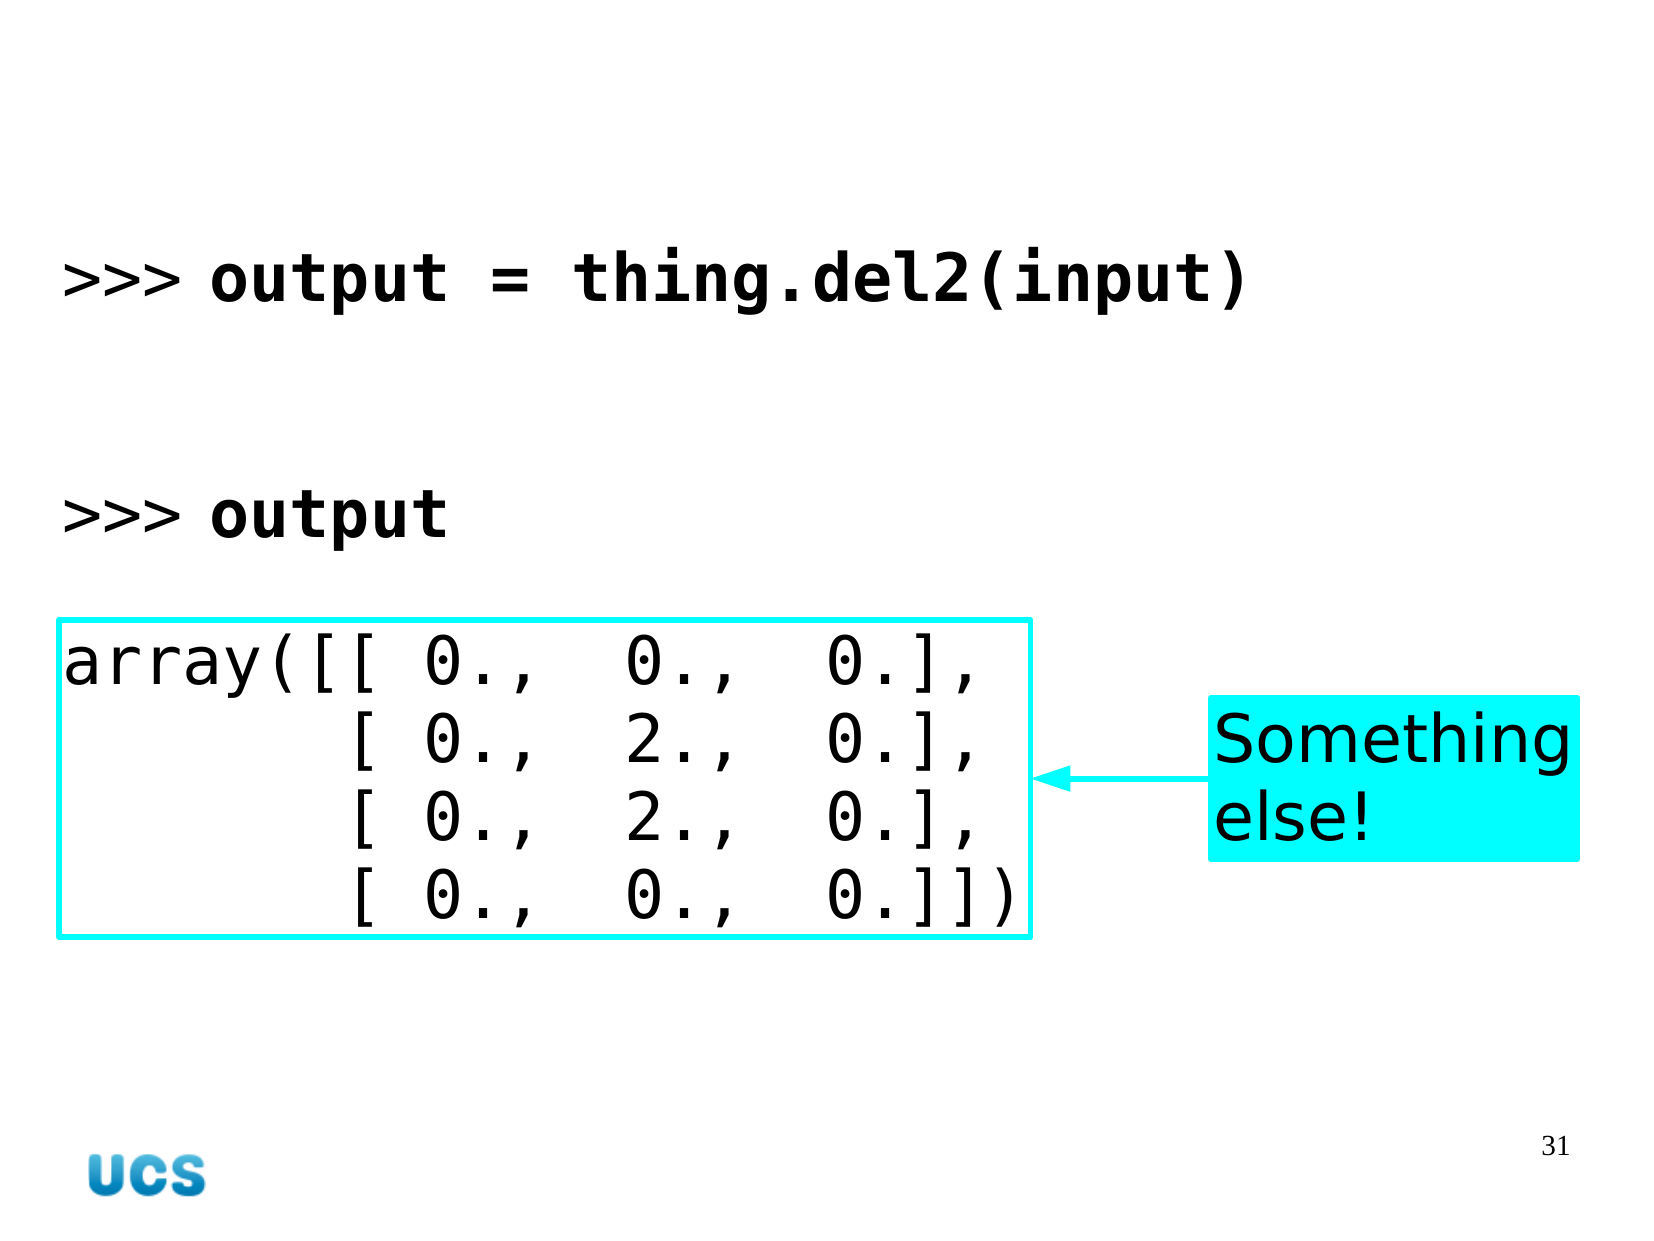

output = thing.del2(input)
>>>
output
>>>
array([[ 0., 0., 0.],
	[ 0., 2., 0.],
	[ 0., 2., 0.],
	[ 0., 0., 0.]])
Something
else!
31